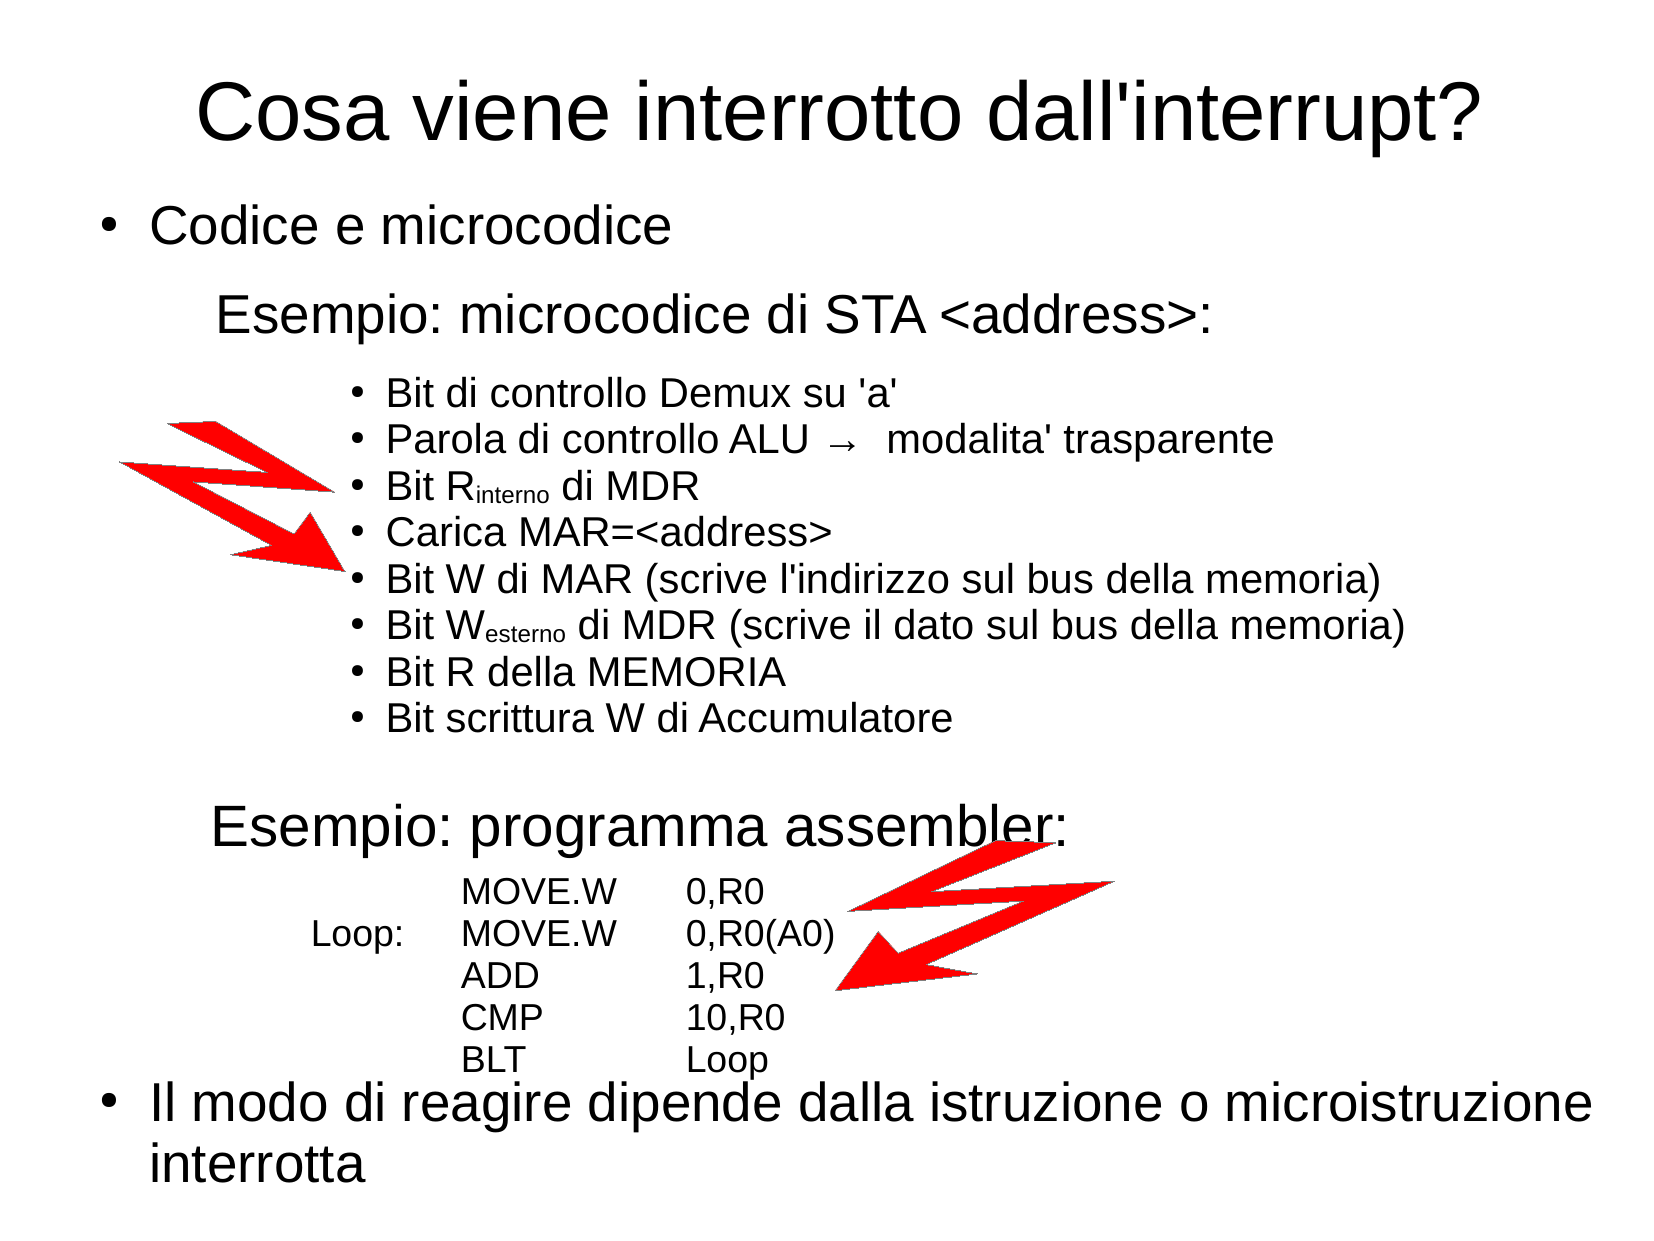

# Cosa viene interrotto dall'interrupt?
Codice e microcodice
Esempio: microcodice di STA <address>:
Il modo di reagire dipende dalla istruzione o microistruzione interrotta
Bit di controllo Demux su 'a'
Parola di controllo ALU → modalita' trasparente
Bit Rinterno di MDR
Carica MAR=<address>
Bit W di MAR (scrive l'indirizzo sul bus della memoria)
Bit Westerno di MDR (scrive il dato sul bus della memoria)
Bit R della MEMORIA
Bit scrittura W di Accumulatore
Esempio: programma assembler:
		MOVE.W	0,R0
Loop: 	MOVE.W 	0,R0(A0)
		ADD		1,R0
		CMP		10,R0
		BLT			Loop